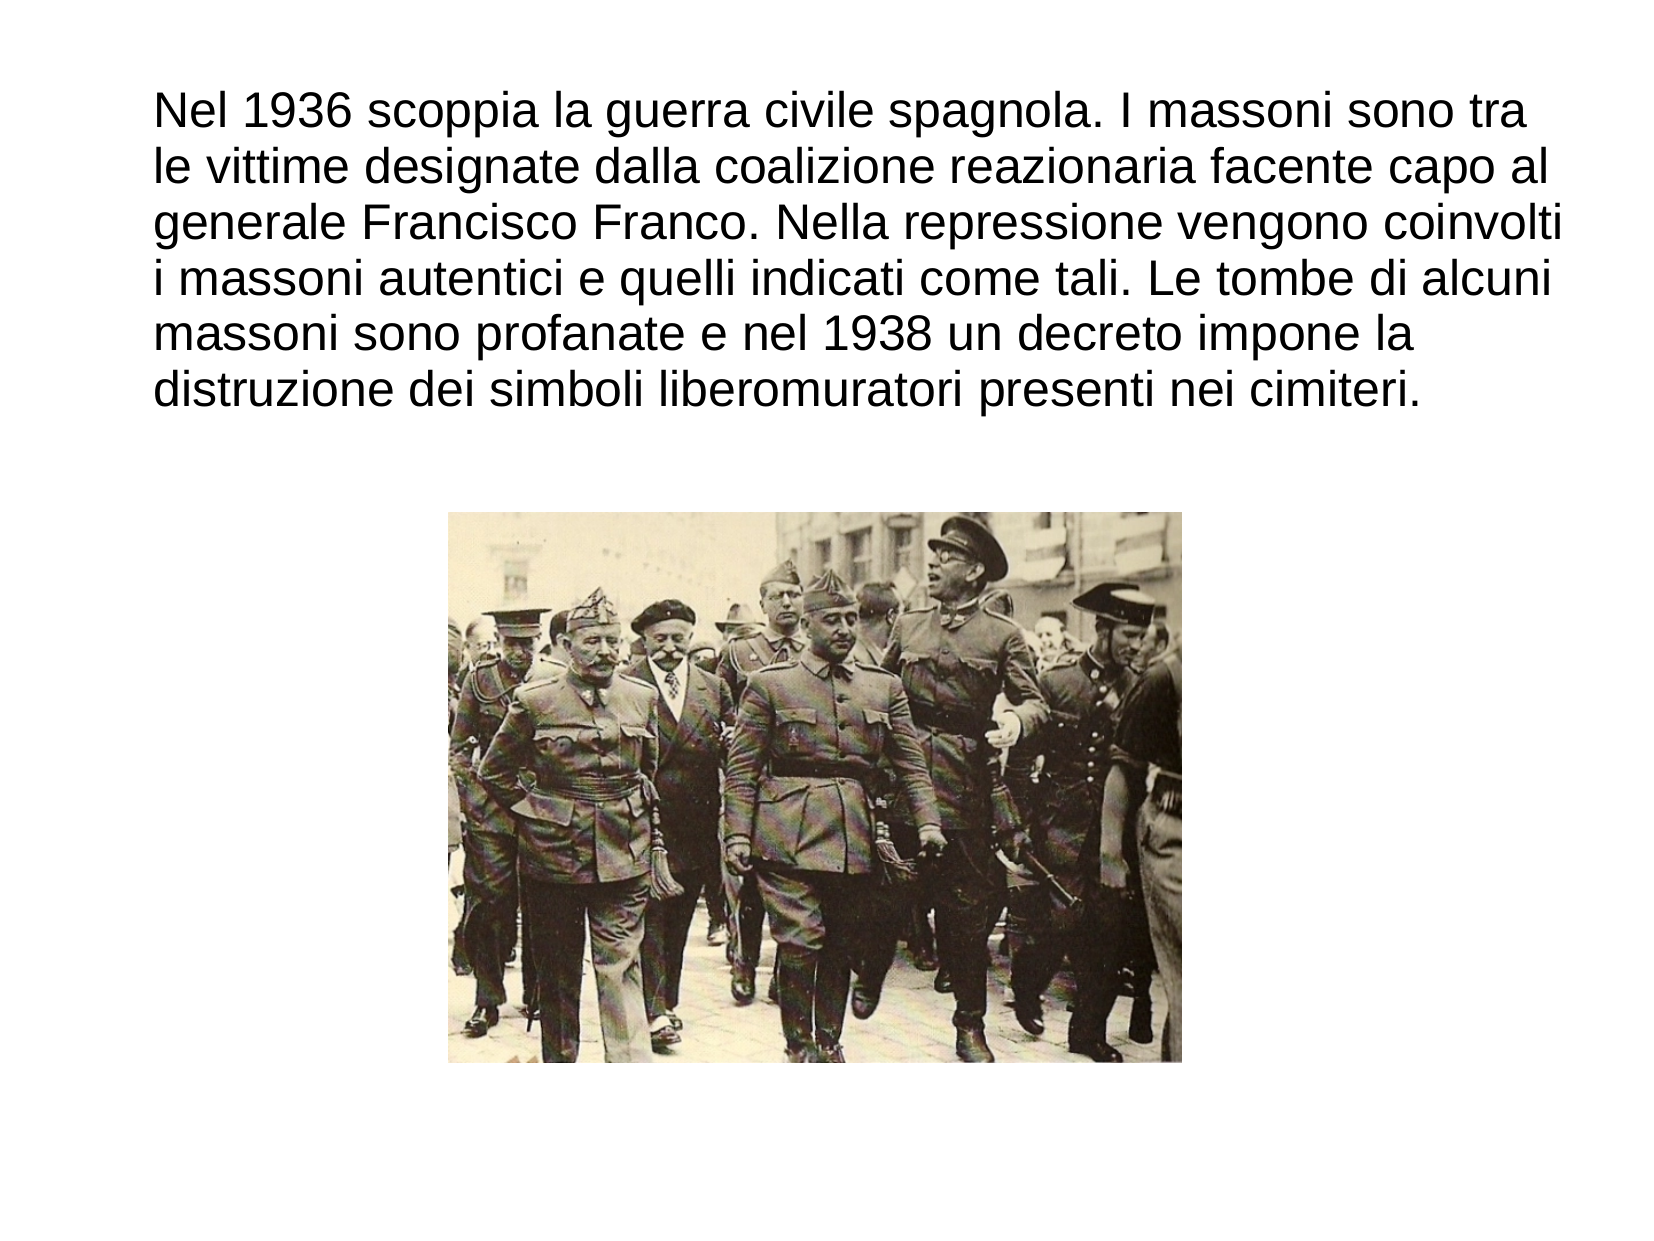

# Nel 1936 scoppia la guerra civile spagnola. I massoni sono tra le vittime designate dalla coalizione reazionaria facente capo al generale Francisco Franco. Nella repressione vengono coinvolti i massoni autentici e quelli indicati come tali. Le tombe di alcuni massoni sono profanate e nel 1938 un decreto impone la distruzione dei simboli liberomuratori presenti nei cimiteri.